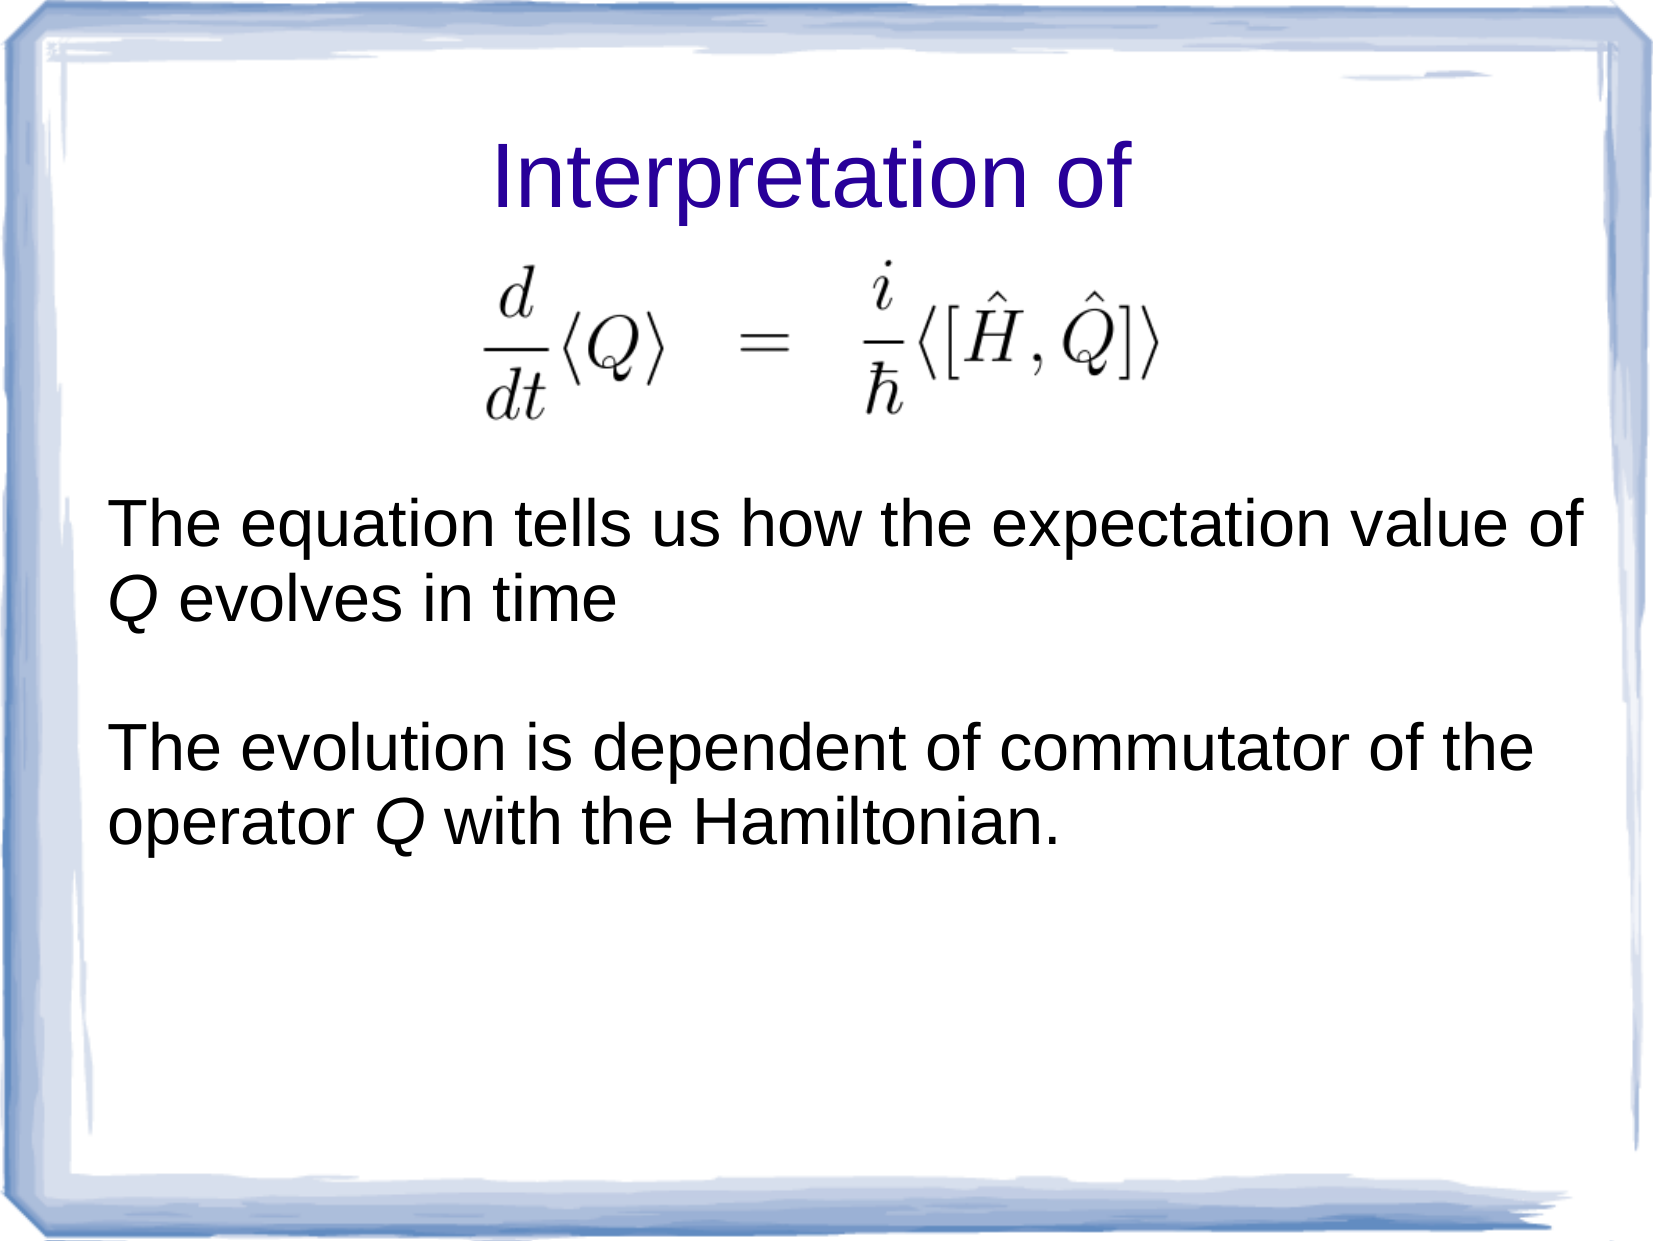

# Interpretation of
The equation tells us how the expectation value of Q evolves in time
The evolution is dependent of commutator of the
operator Q with the Hamiltonian.